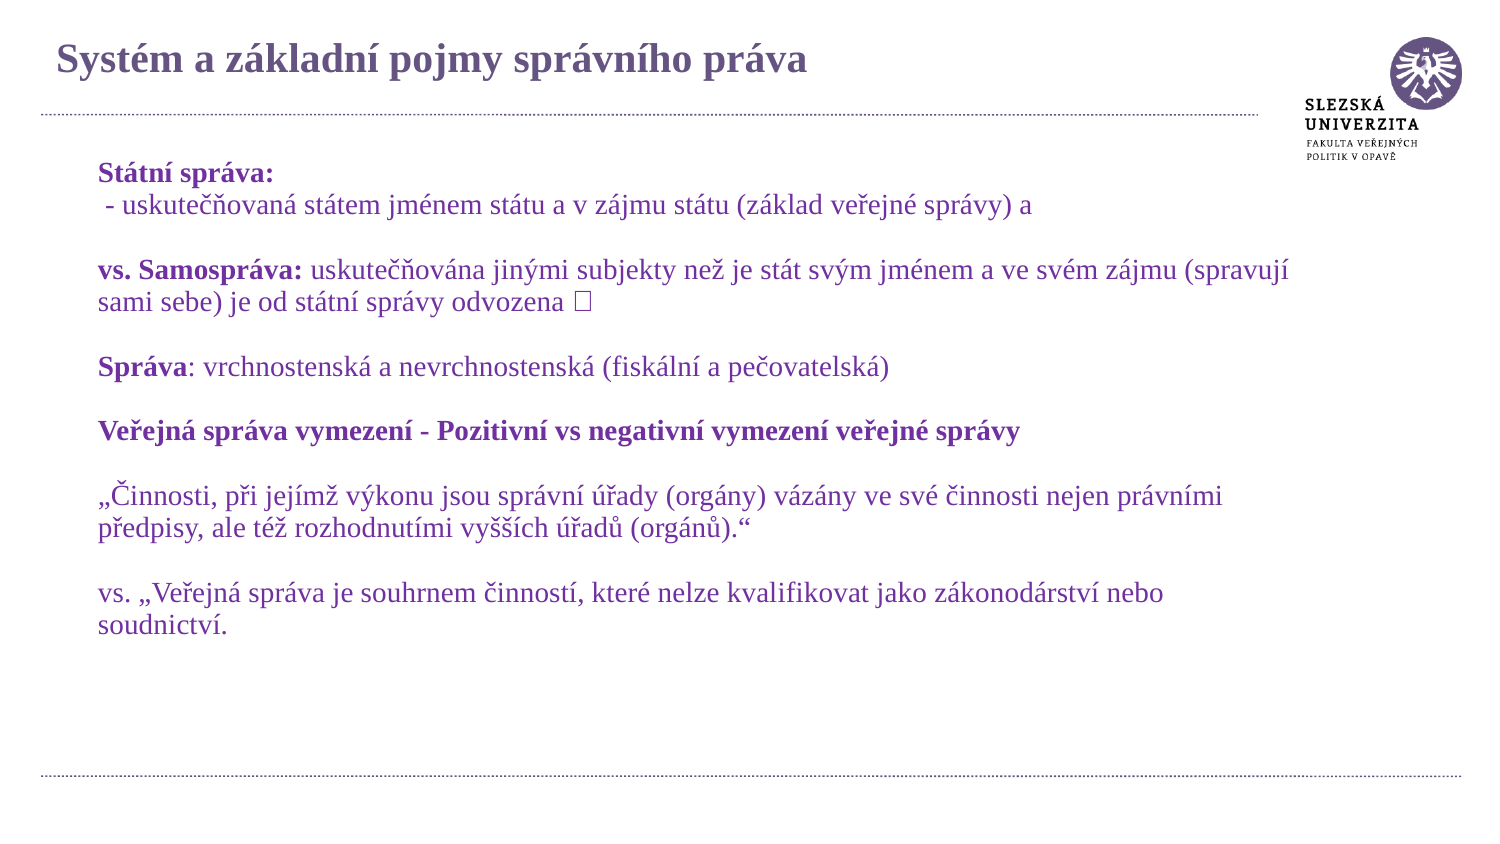

# Systém a základní pojmy správního práva
Státní správa:
 - uskutečňovaná státem jménem státu a v zájmu státu (základ veřejné správy) a
vs. Samospráva: uskutečňována jinými subjekty než je stát svým jménem a ve svém zájmu (spravují sami sebe) je od státní správy odvozena 
Správa: vrchnostenská a nevrchnostenská (fiskální a pečovatelská)
Veřejná správa vymezení - Pozitivní vs negativní vymezení veřejné správy
„Činnosti, při jejímž výkonu jsou správní úřady (orgány) vázány ve své činnosti nejen právními předpisy, ale též rozhodnutími vyšších úřadů (orgánů).“
vs. „Veřejná správa je souhrnem činností, které nelze kvalifikovat jako zákonodárství nebo soudnictví.